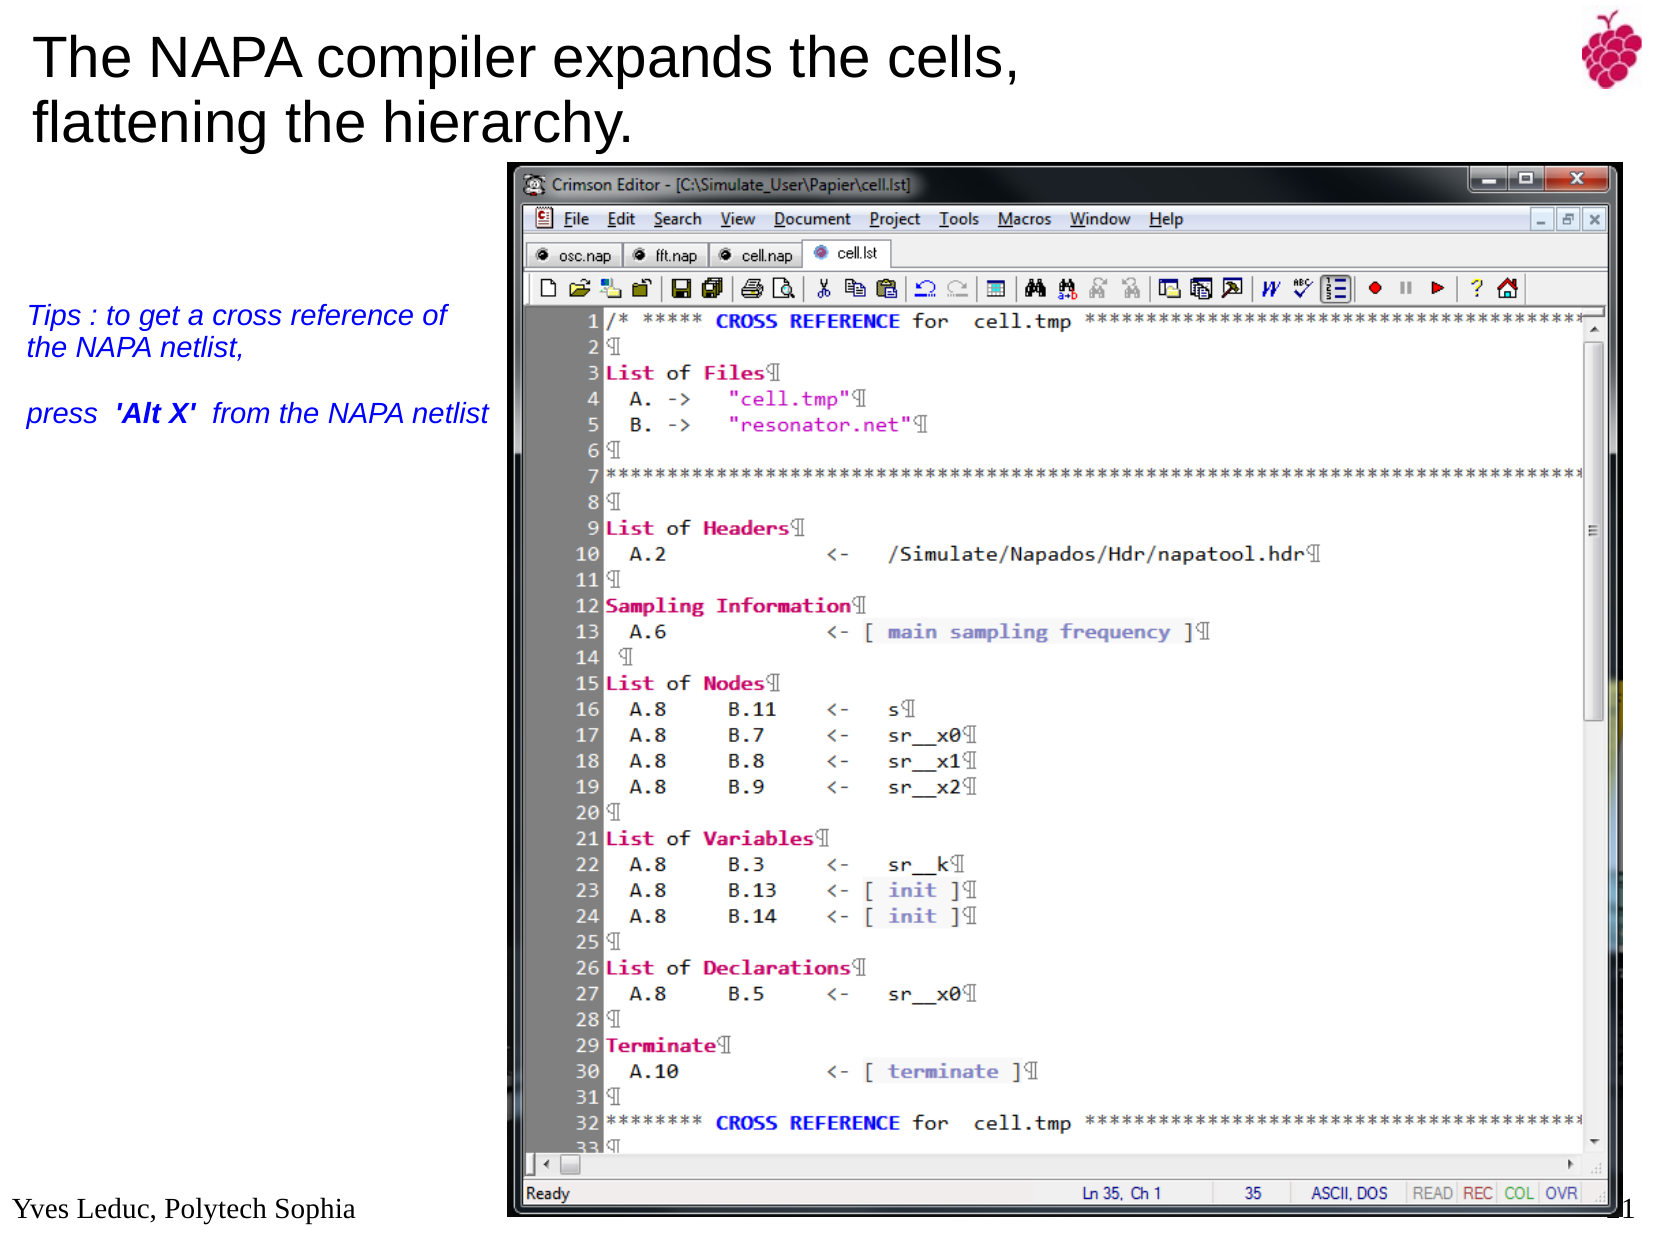

The NAPA compiler expands the cells,
flattening the hierarchy.
Tips : to get a cross reference of
the NAPA netlist,
press 'Alt X' from the NAPA netlist
Yves Leduc, Polytech Sophia
21